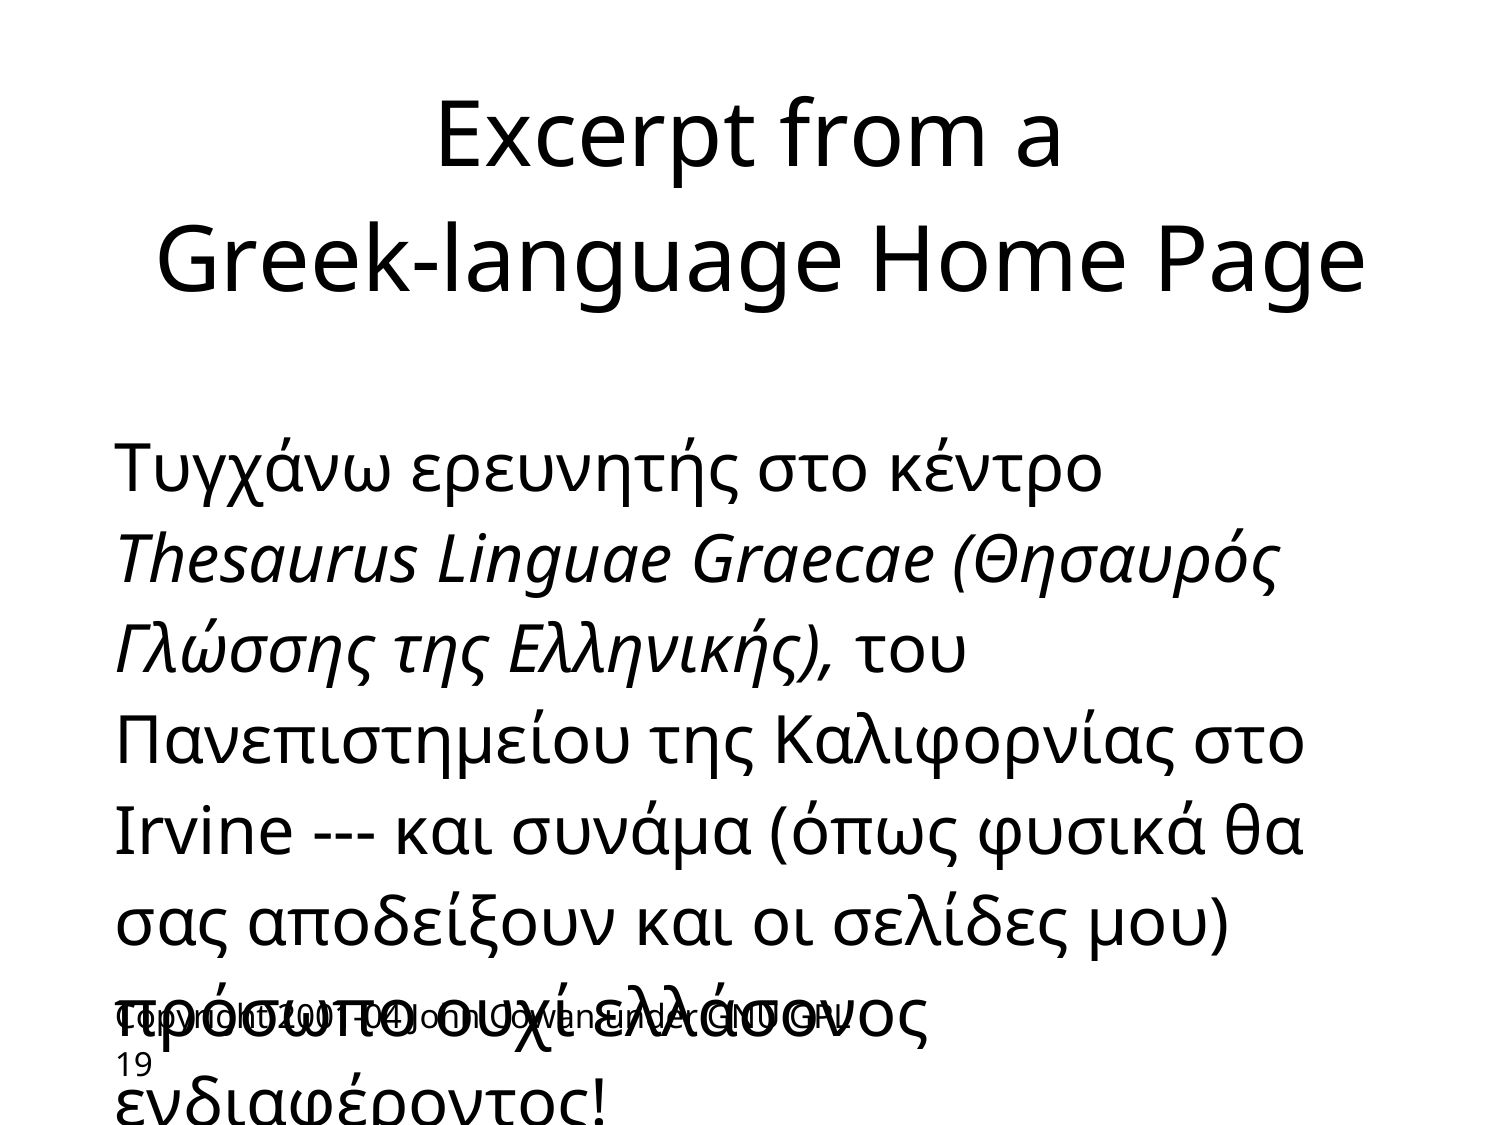

# Excerpt from a Greek-language Home Page
Τυγχάνω ερευνητής στο κέντρο Thesaurus Linguae Graecae (Θησαυρός Γλώσσης της Ελληνικής), του Πανεπιστημείου της Καλιφορνίας στο Irvine --- και συνάμα (όπως φυσικά θα σας αποδείξουν και οι σελίδες μου) πρόσωπο ουχί ελλάσονος ενδιαφέροντος!